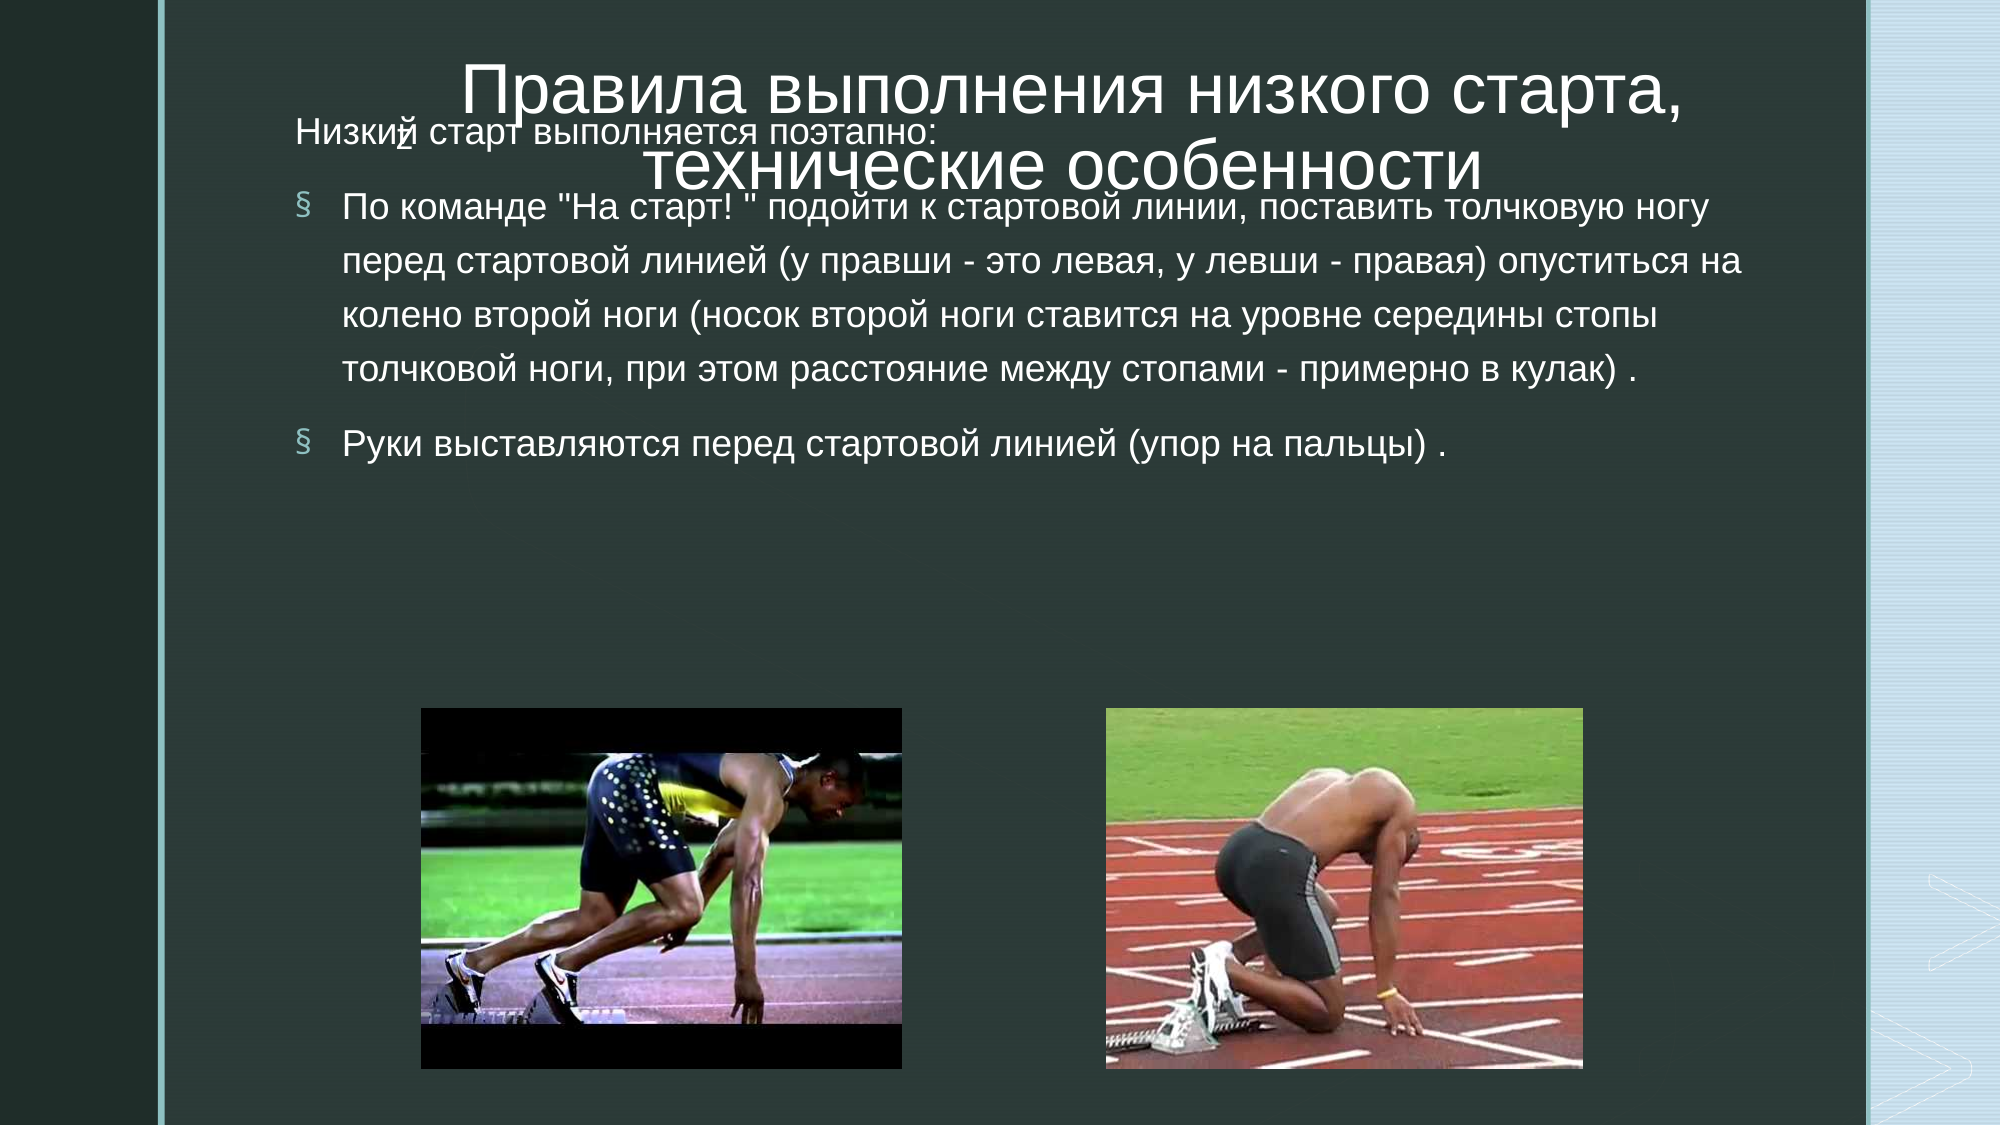

# Правила выполнения низкого старта, технические особенности
Низкий старт выполняется поэтапно:
По команде "На старт! " подойти к стартовой линии, поставить толчковую ногу перед стартовой линией (у правши - это левая, у левши - правая) опуститься на колено второй ноги (носок второй ноги ставится на уровне середины стопы толчковой ноги, при этом расстояние между стопами - примерно в кулак) .
Руки выставляются перед стартовой линией (упор на пальцы) .